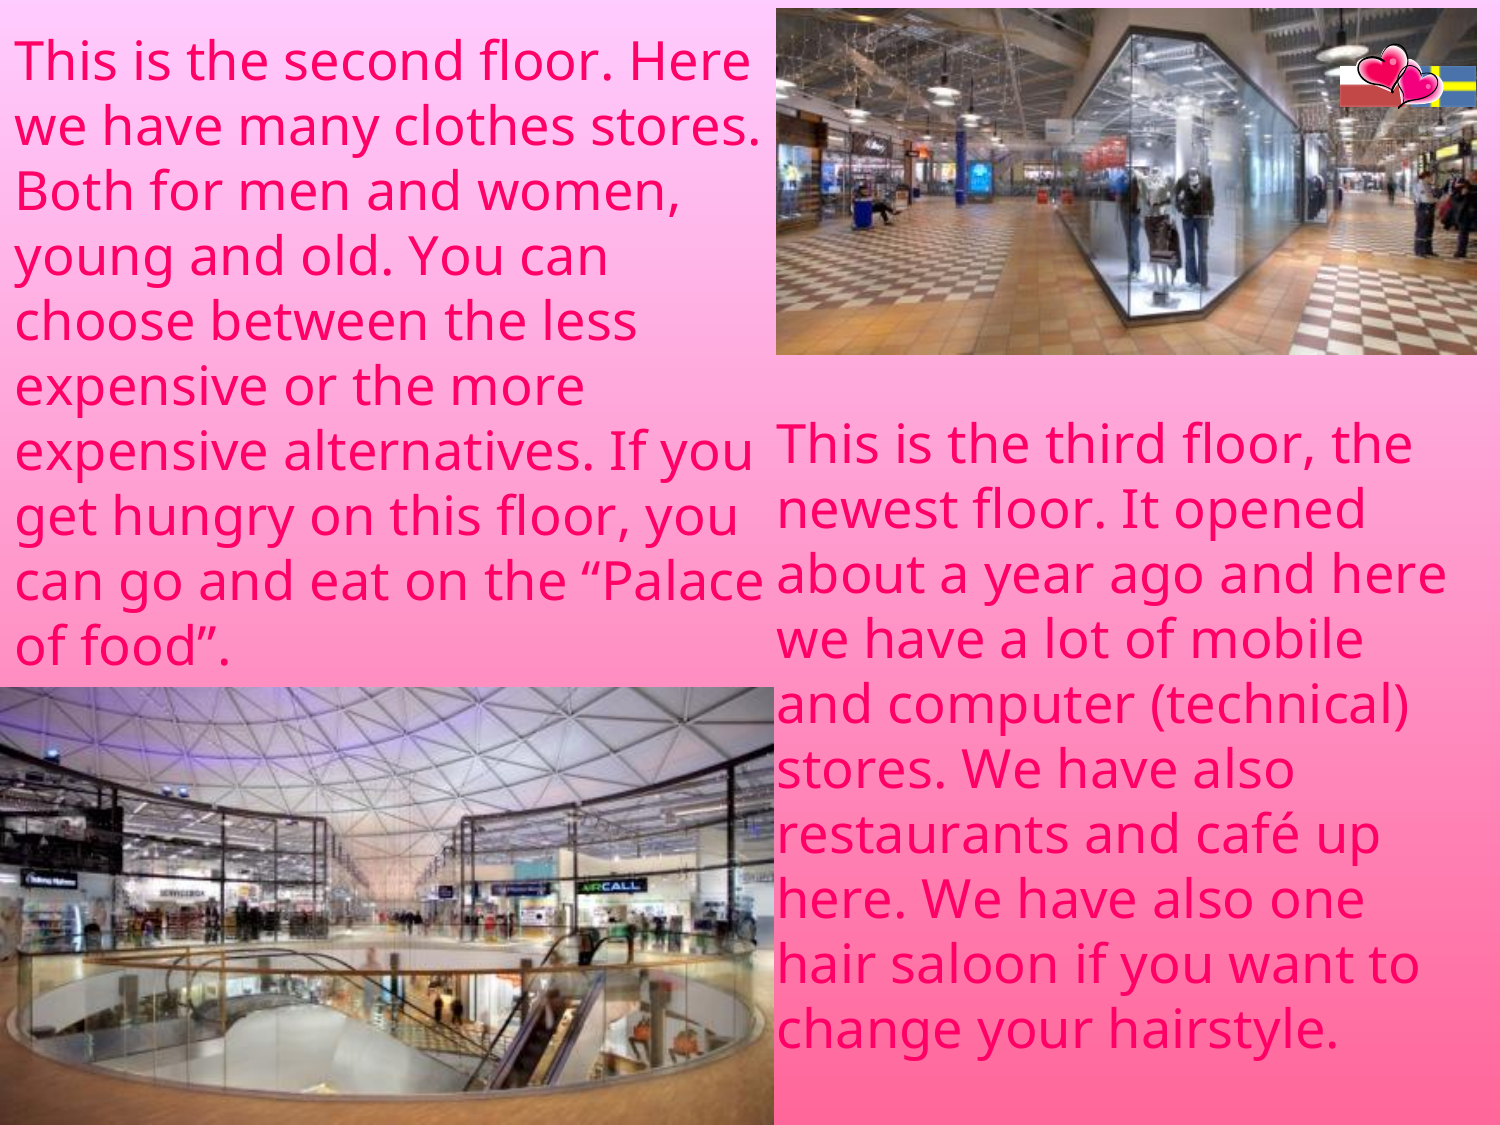

This is the second floor. Here we have many clothes stores. Both for men and women, young and old. You can choose between the less expensive or the more expensive alternatives. If you get hungry on this floor, you can go and eat on the “Palace of food”.
This is the third floor, the newest floor. It opened about a year ago and here we have a lot of mobile and computer (technical) stores. We have also restaurants and café up here. We have also one hair saloon if you want to change your hairstyle.